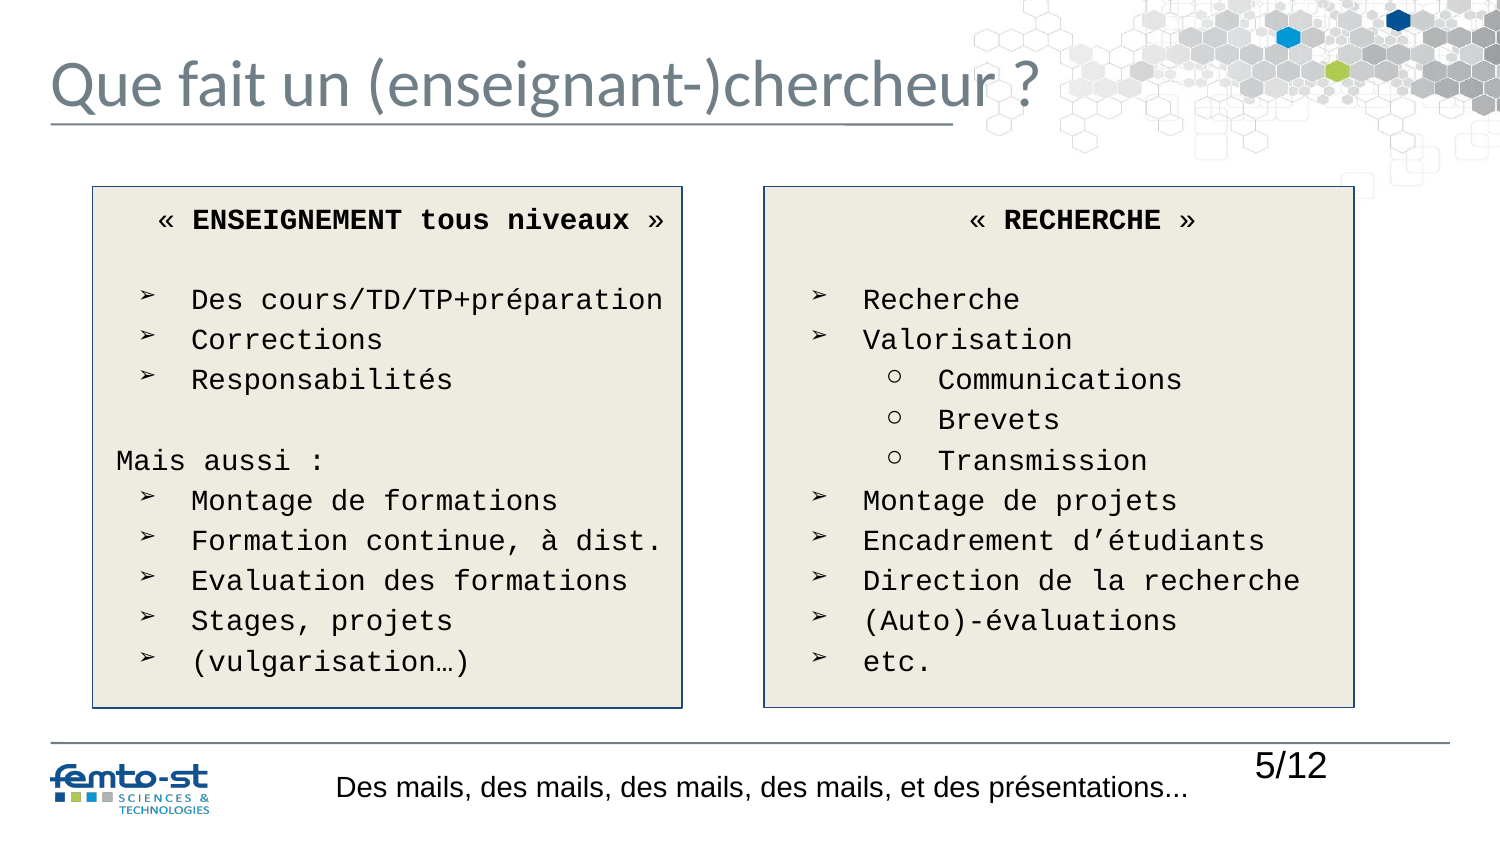

Que fait un (enseignant-)chercheur ?
« ENSEIGNEMENT tous niveaux »
Des cours/TD/TP+préparation
Corrections
Responsabilités
Mais aussi :
Montage de formations
Formation continue, à dist.
Evaluation des formations
Stages, projets
(vulgarisation…)
« RECHERCHE »
Recherche
Valorisation
Communications
Brevets
Transmission
Montage de projets
Encadrement d’étudiants
Direction de la recherche
(Auto)-évaluations
etc.
Des mails, des mails, des mails, des mails, et des présentations...